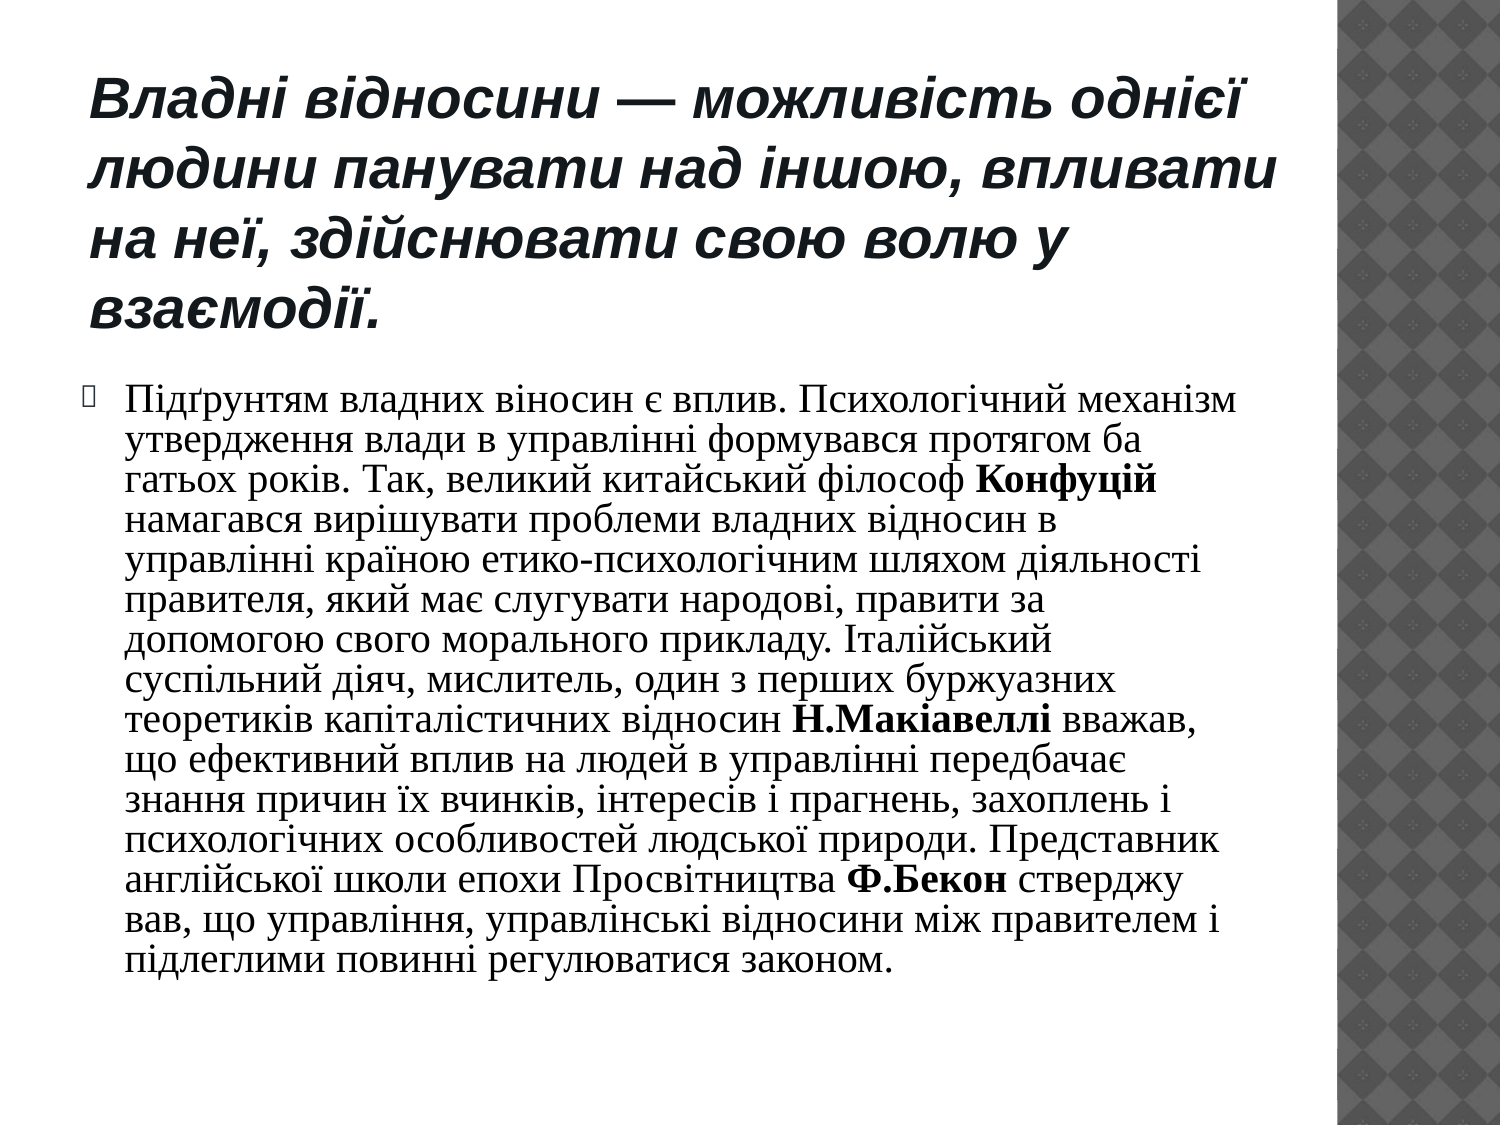

# Владні відносини — можливість однієї людини панувати над ін­шою, впливати на неї, здійснювати свою волю у взаємодії.
Підґрунтям владних віносин є вплив. Психологічний механізм ут­вердження влади в управлінні формувався протягом ба­гатьох років. Так, великий китайський філософ Конфуцій намагався вирішувати проблеми владних відносин в управлінні країною етико-психологічним шляхом діяльності правителя, який має слугувати народові, правити за допомогою свого морального прик­ладу. Італійський суспільний діяч, мислитель, один з перших буржуазних теоретиків капіталістичних відно­син Н.Макіавеллі вважав, що ефективний вплив на лю­дей в управлінні передбачає знання причин їх вчин­ків, інтересів і прагнень, захоплень і психологічних особливостей людської природи. Представник англій­ської школи епохи Просвітництва Ф.Бекон стверджу­вав, що управління, управлінські відносини між прави­телем і підлеглими повинні регулюватися законом.